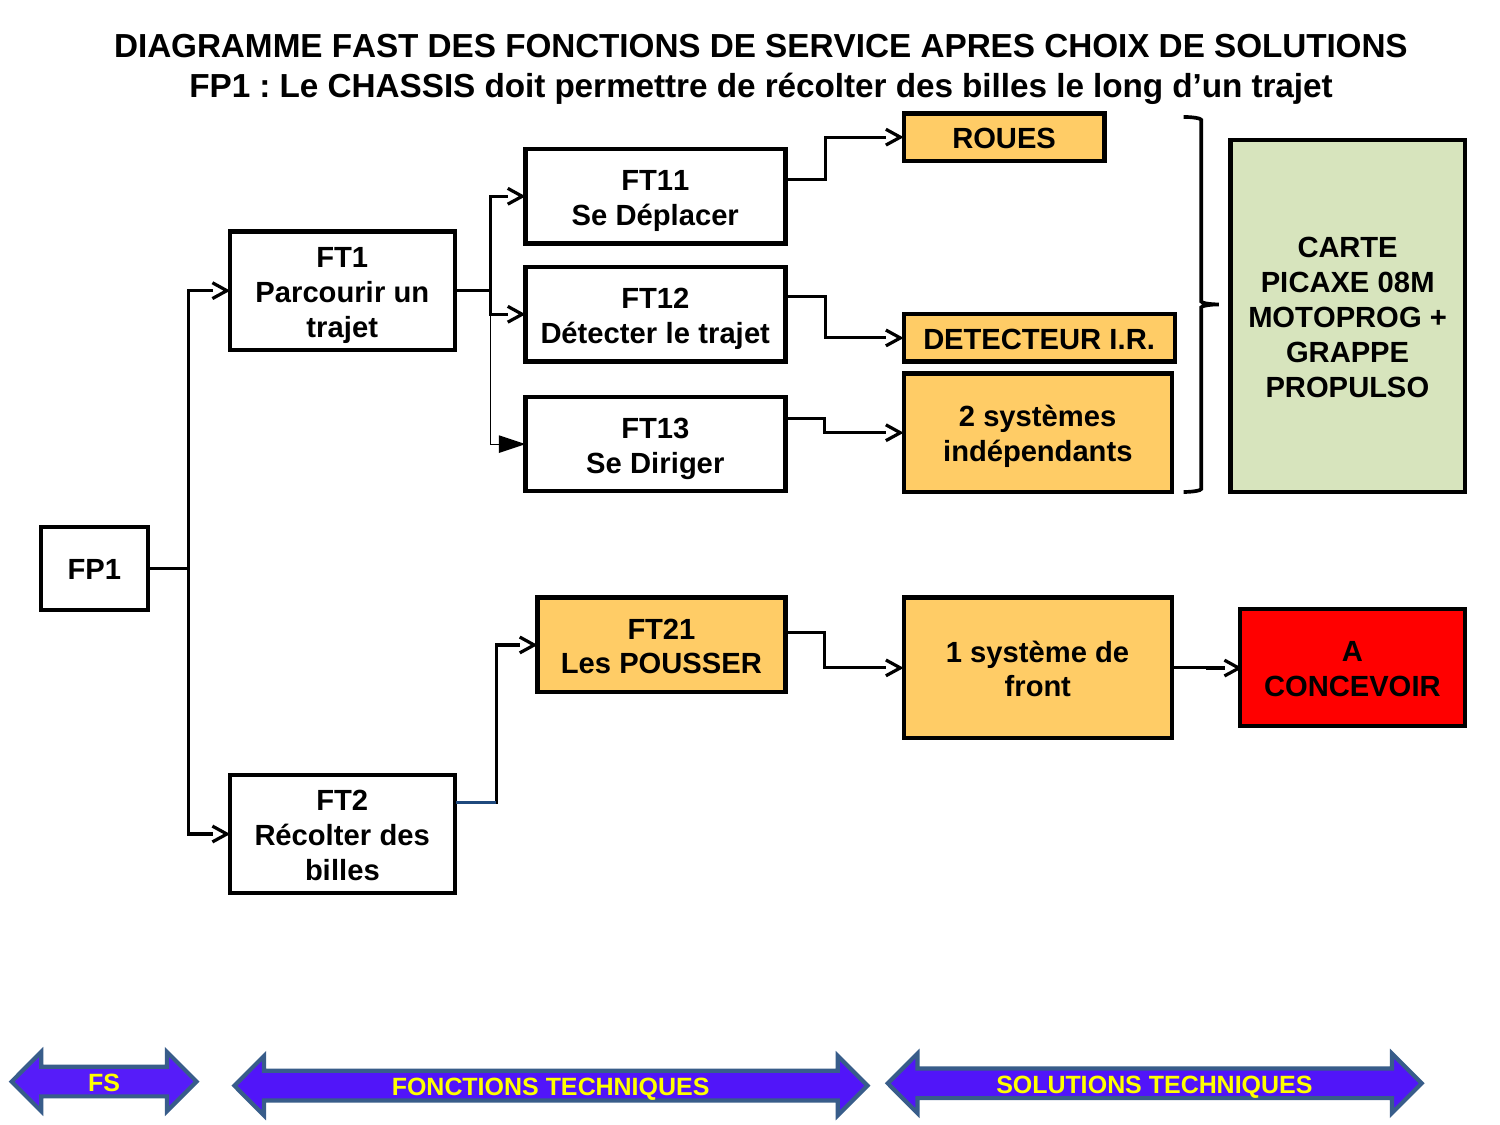

# DIAGRAMME FAST DES FONCTIONS DE SERVICE APRES CHOIX DE SOLUTIONS FP1 : Le CHASSIS doit permettre de récolter des billes le long d’un trajet
ROUES
CARTE PICAXE 08M
MOTOPROG + GRAPPE PROPULSO
FT11
Se Déplacer
FT1
Parcourir un trajet
FT12
Détecter le trajet
DETECTEUR I.R.
2 systèmes indépendants
FT13
Se Diriger
FP1
FT21
Les POUSSER
1 système de front
A CONCEVOIR
FT2
Récolter des billes
FS
SOLUTIONS TECHNIQUES
FONCTIONS TECHNIQUES